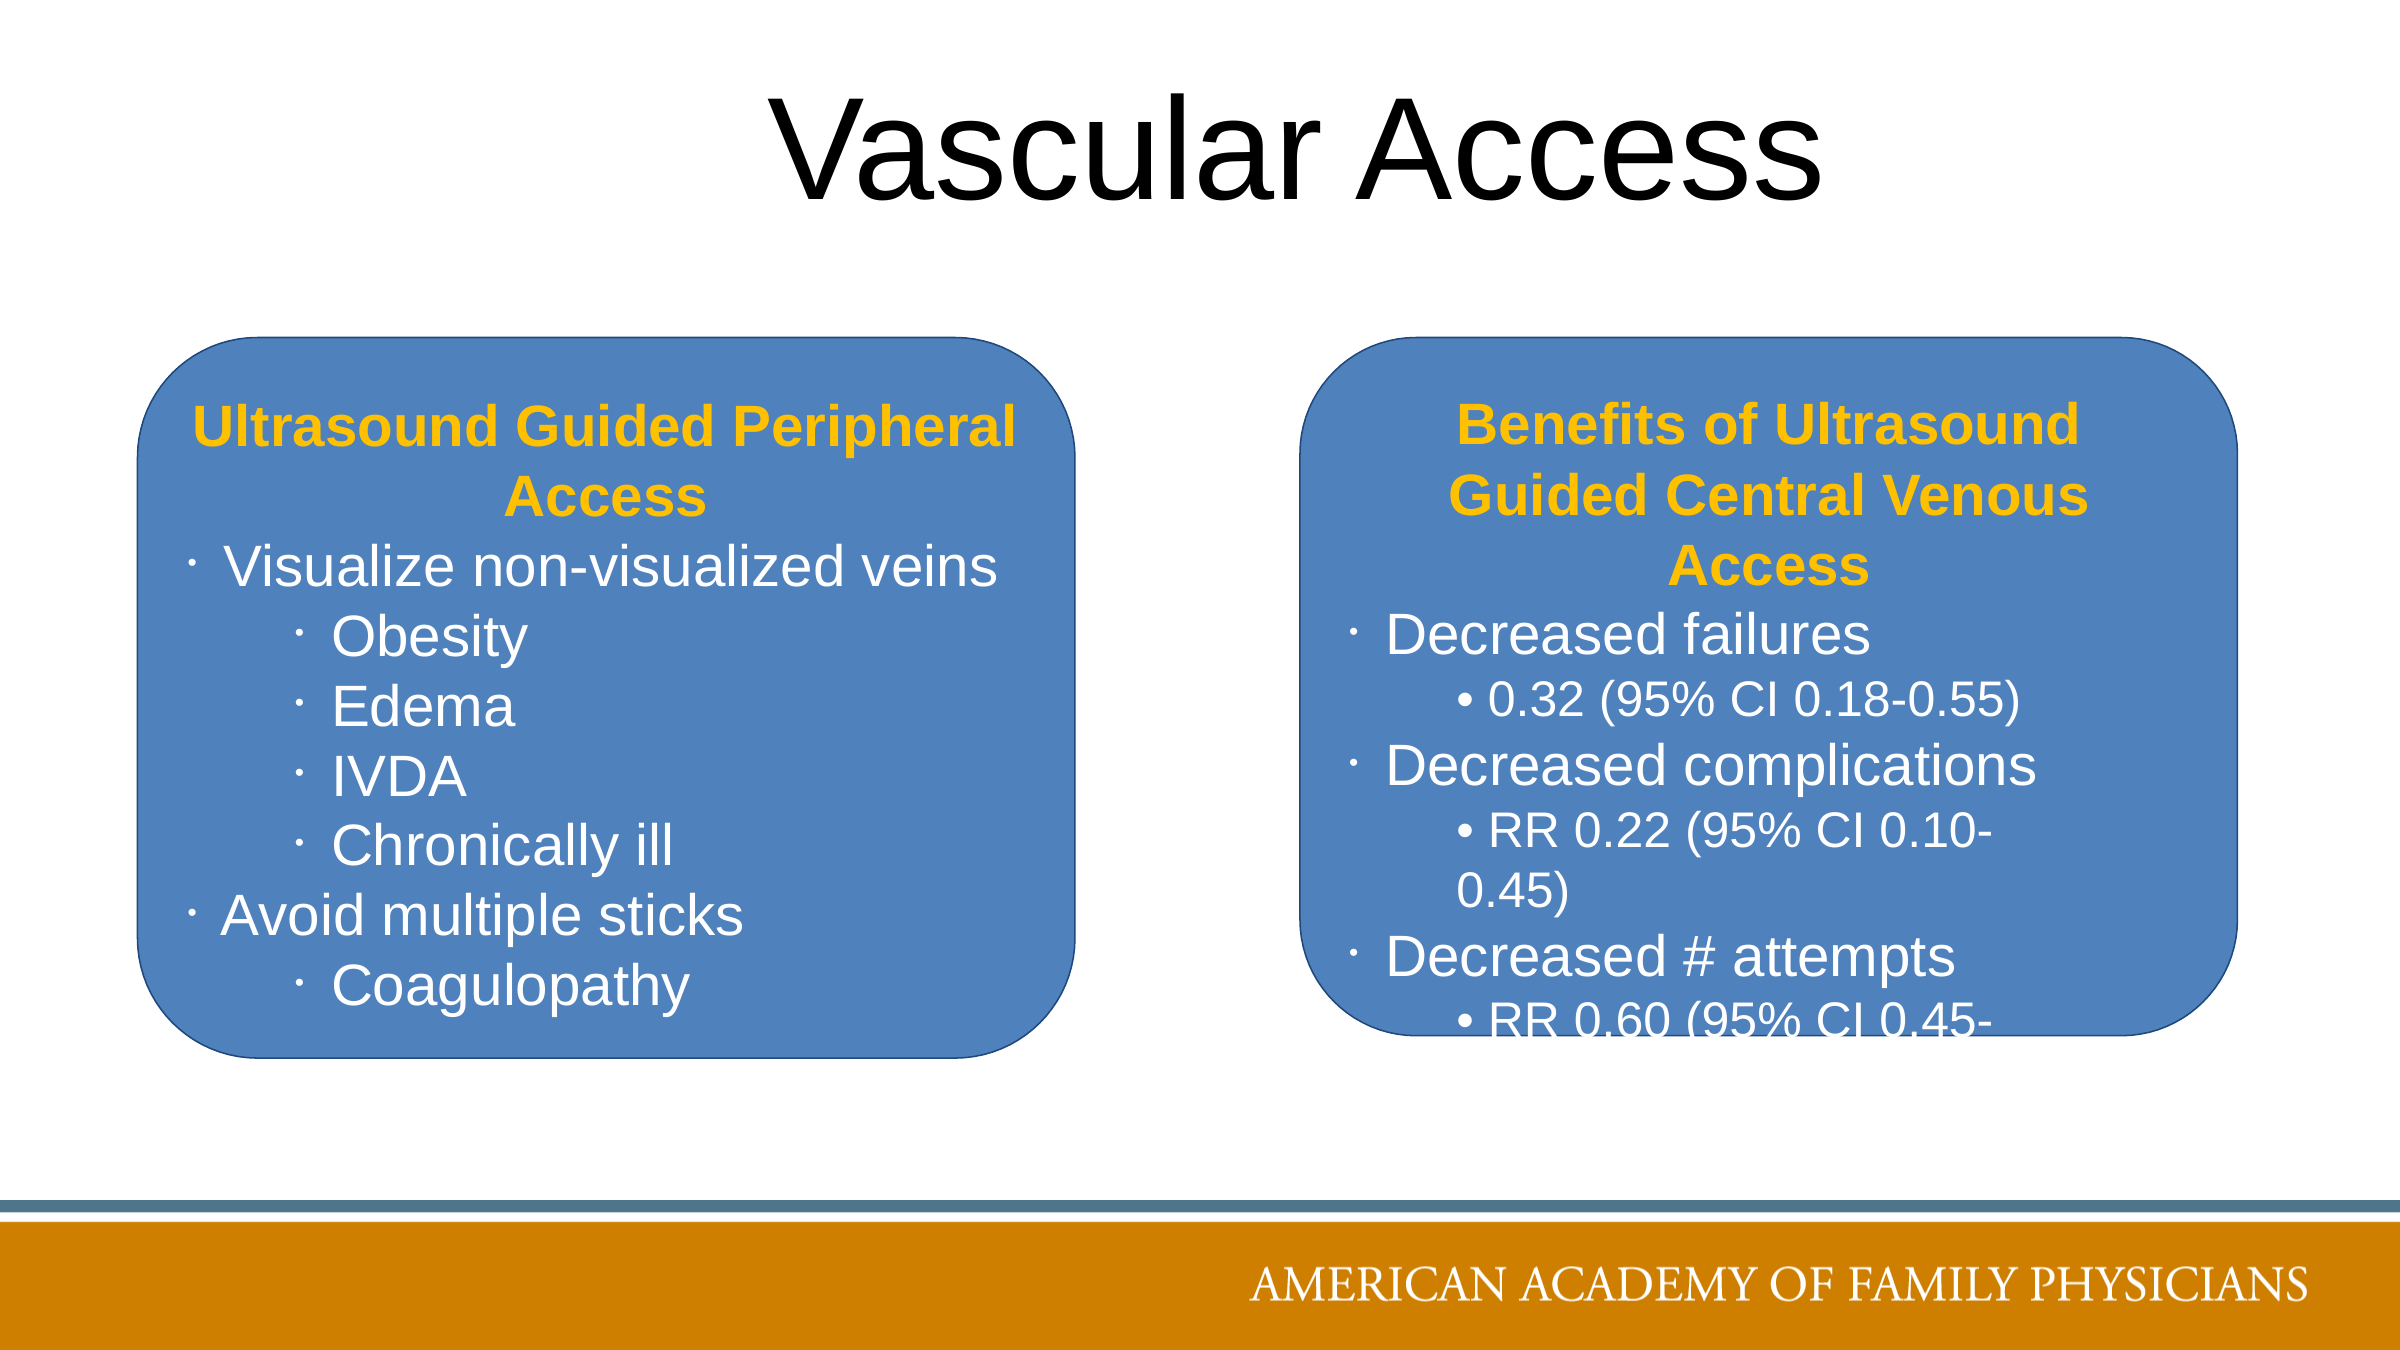

# Vascular Access
Benefits of Ultrasound Guided Central Venous Access
Decreased failures
• 0.32 (95% CI 0.18-0.55)
Decreased complications
• RR 0.22 (95% CI 0.10-0.45)
Decreased # attempts
• RR 0.60 (95% CI 0.45-0.79)
Ultrasound Guided Peripheral
Access
Visualize non-visualized veins
Obesity
Edema
IVDA
Chronically ill
Avoid multiple sticks
Coagulopathy